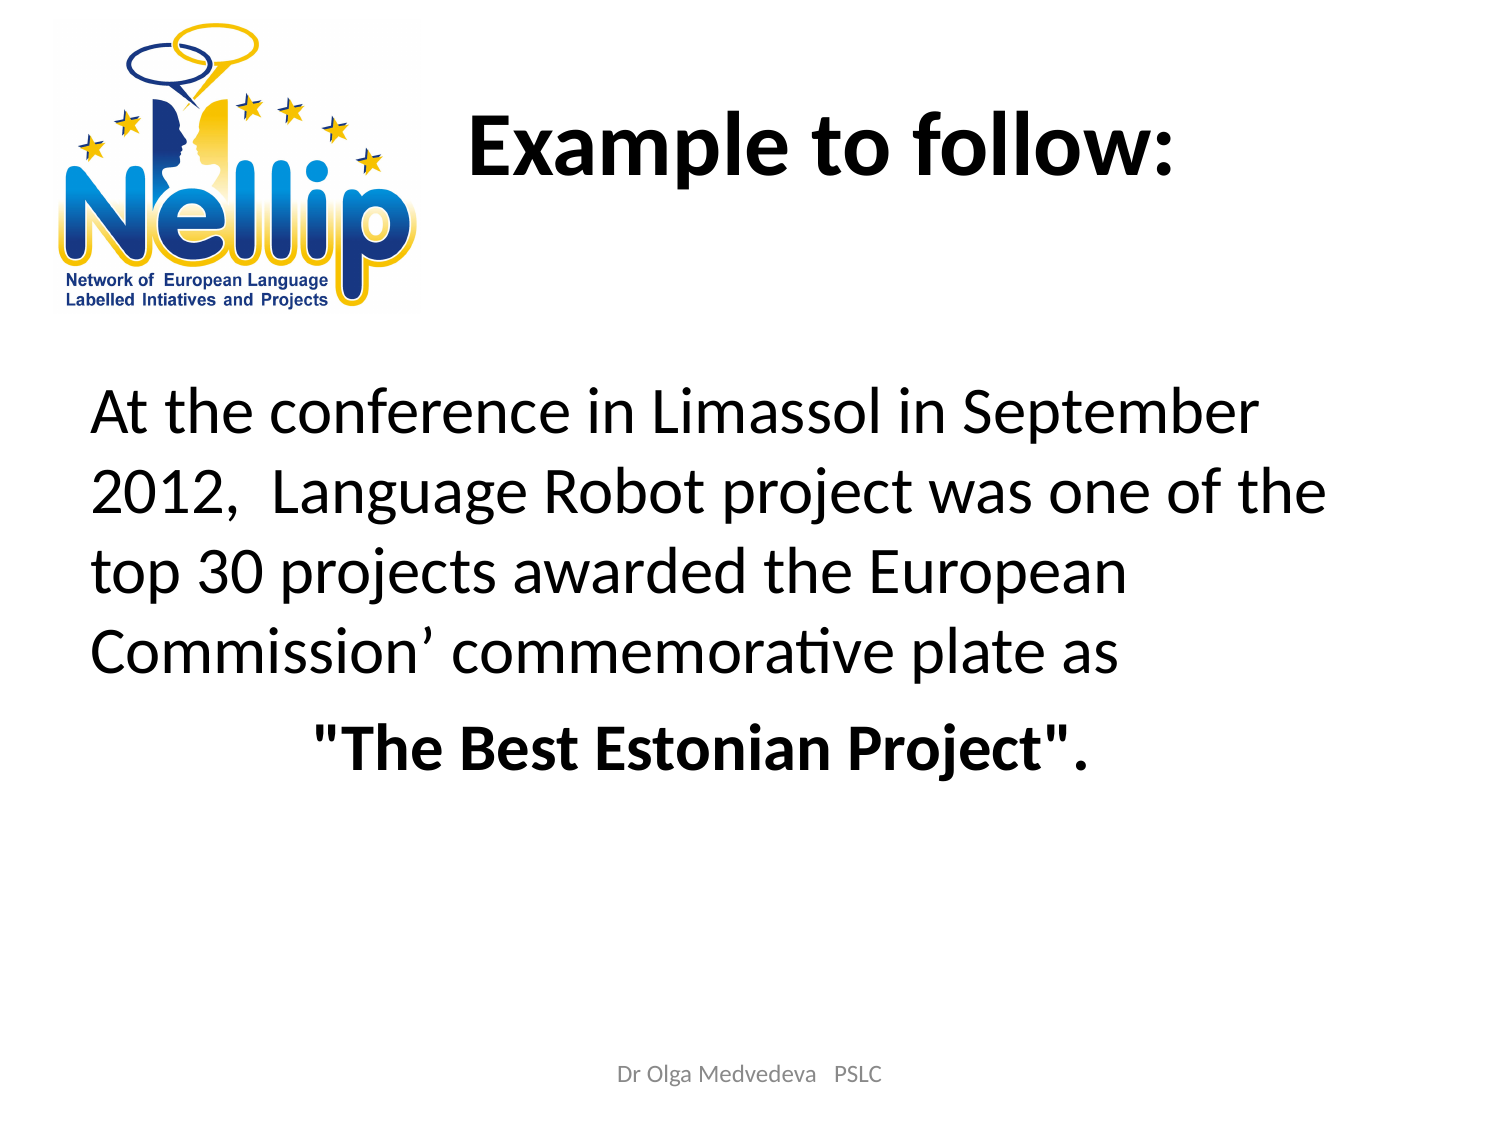

# Example to follow:
At the conference in Limassol in September 2012, Language Robot project was one of the top 30 projects awarded the European Commission’ commemorative plate as
"The Best Estonian Project".
Dr Olga Medvedeva PSLC